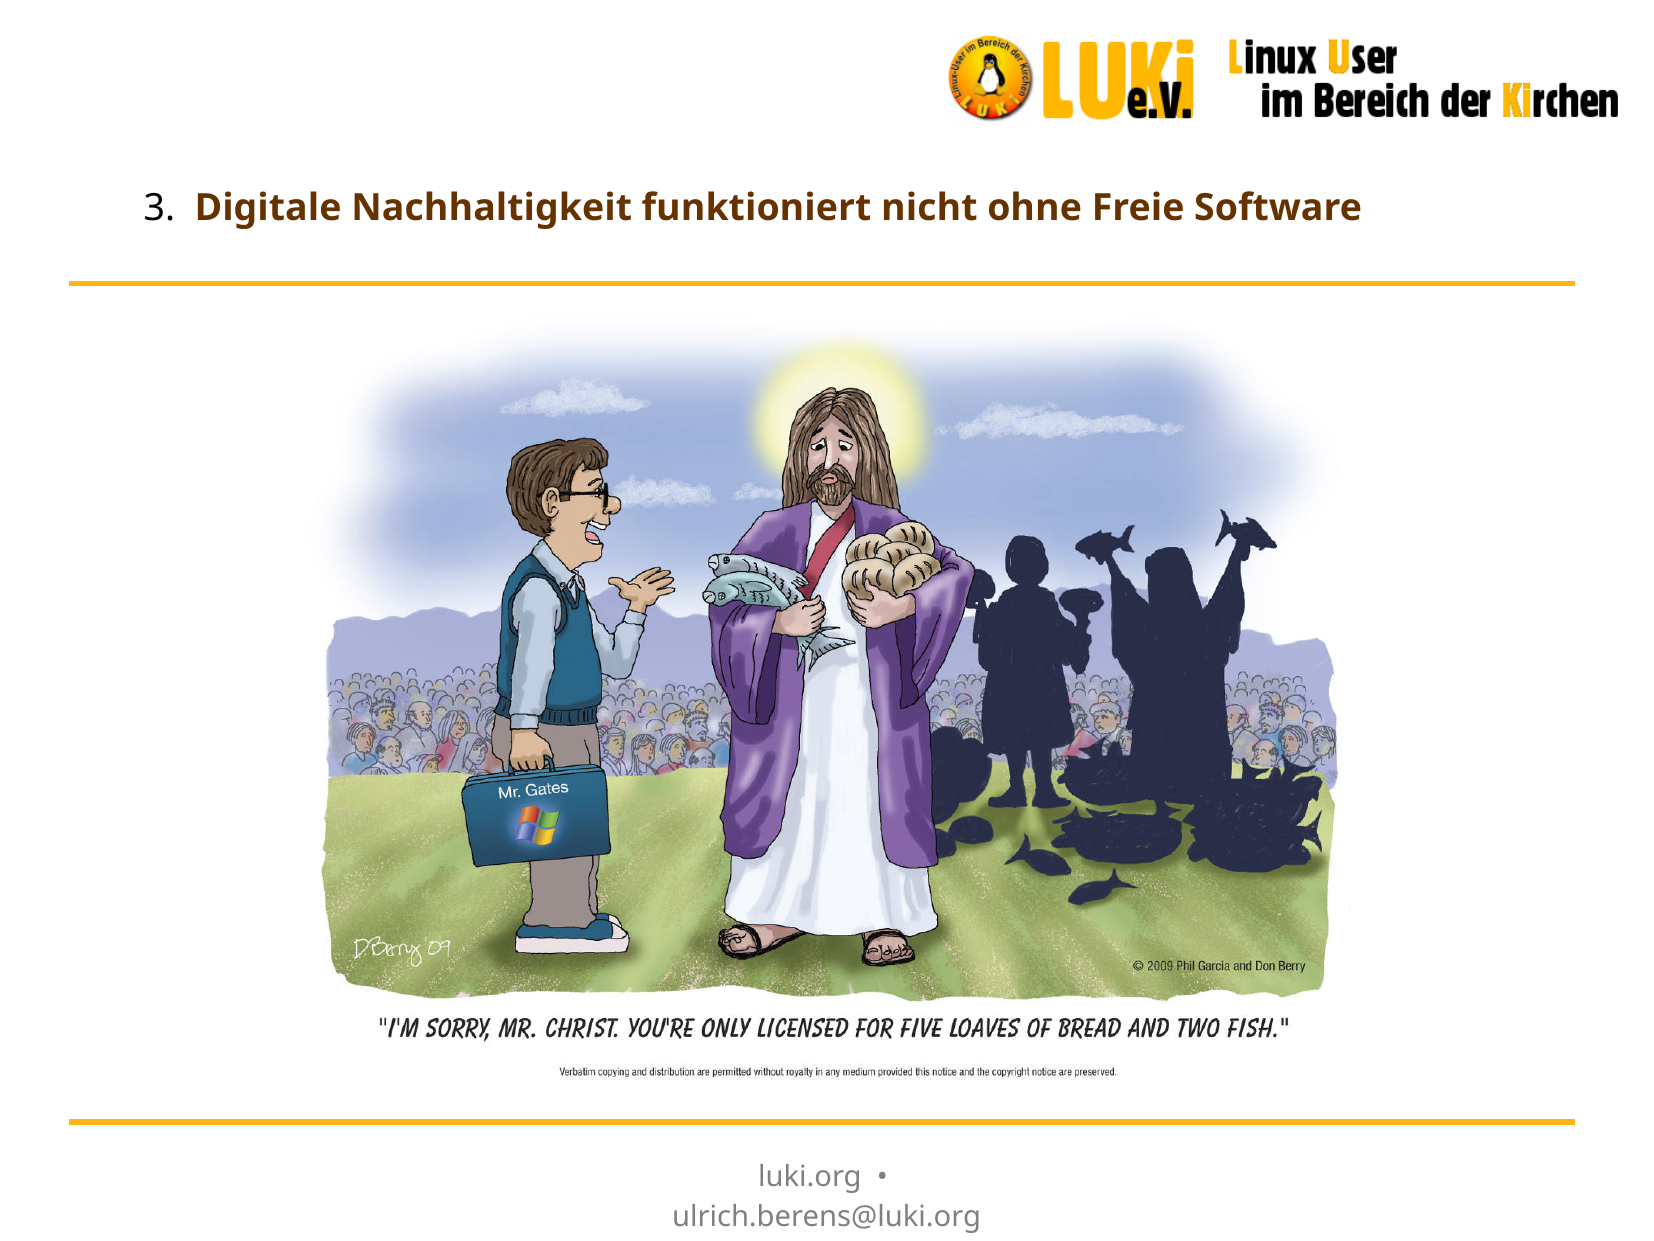

3. Digitale Nachhaltigkeit funktioniert nicht ohne Freie Software
luki.org • ulrich.berens@luki.org